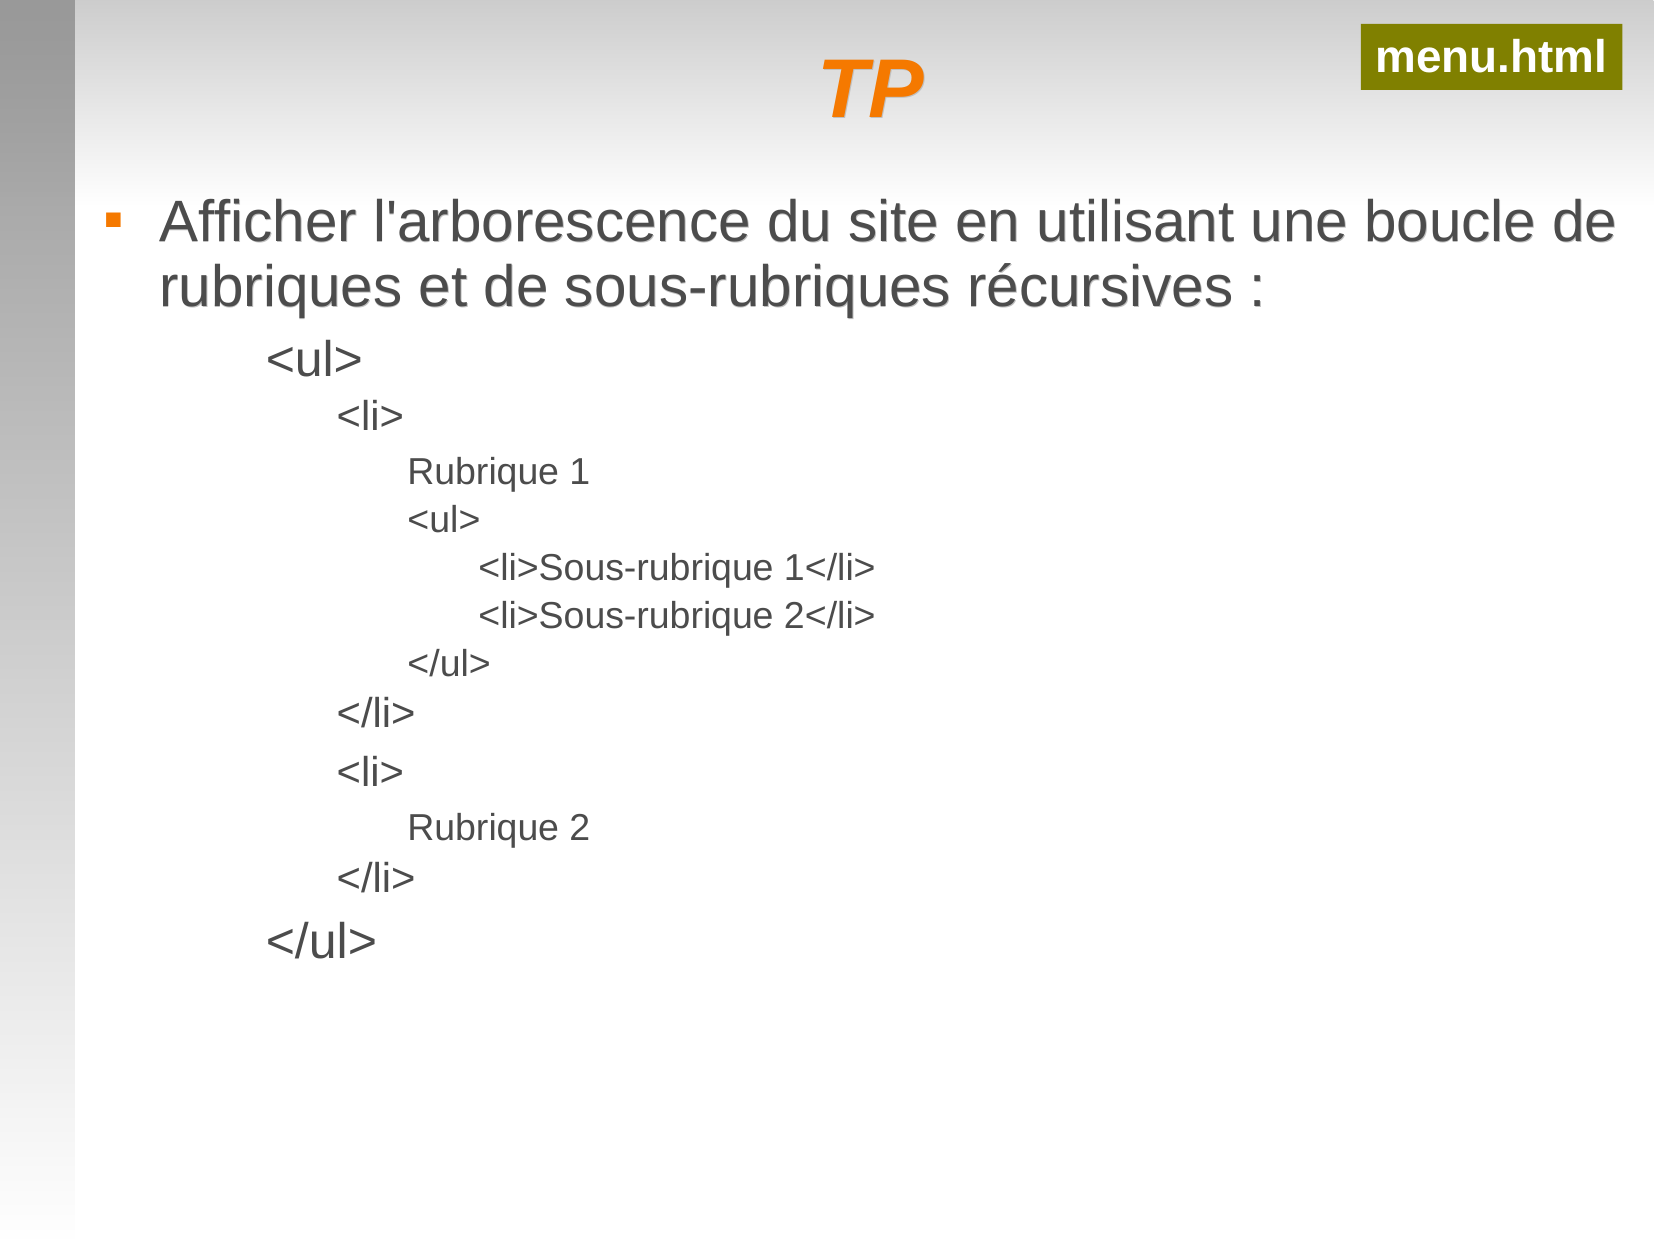

# TP
menu.html
Afficher l'arborescence du site en utilisant une boucle de rubriques et de sous-rubriques récursives :
<ul>
<li>
Rubrique 1
<ul>
<li>Sous-rubrique 1</li>
<li>Sous-rubrique 2</li>
</ul>
</li>
<li>
Rubrique 2
</li>
</ul>